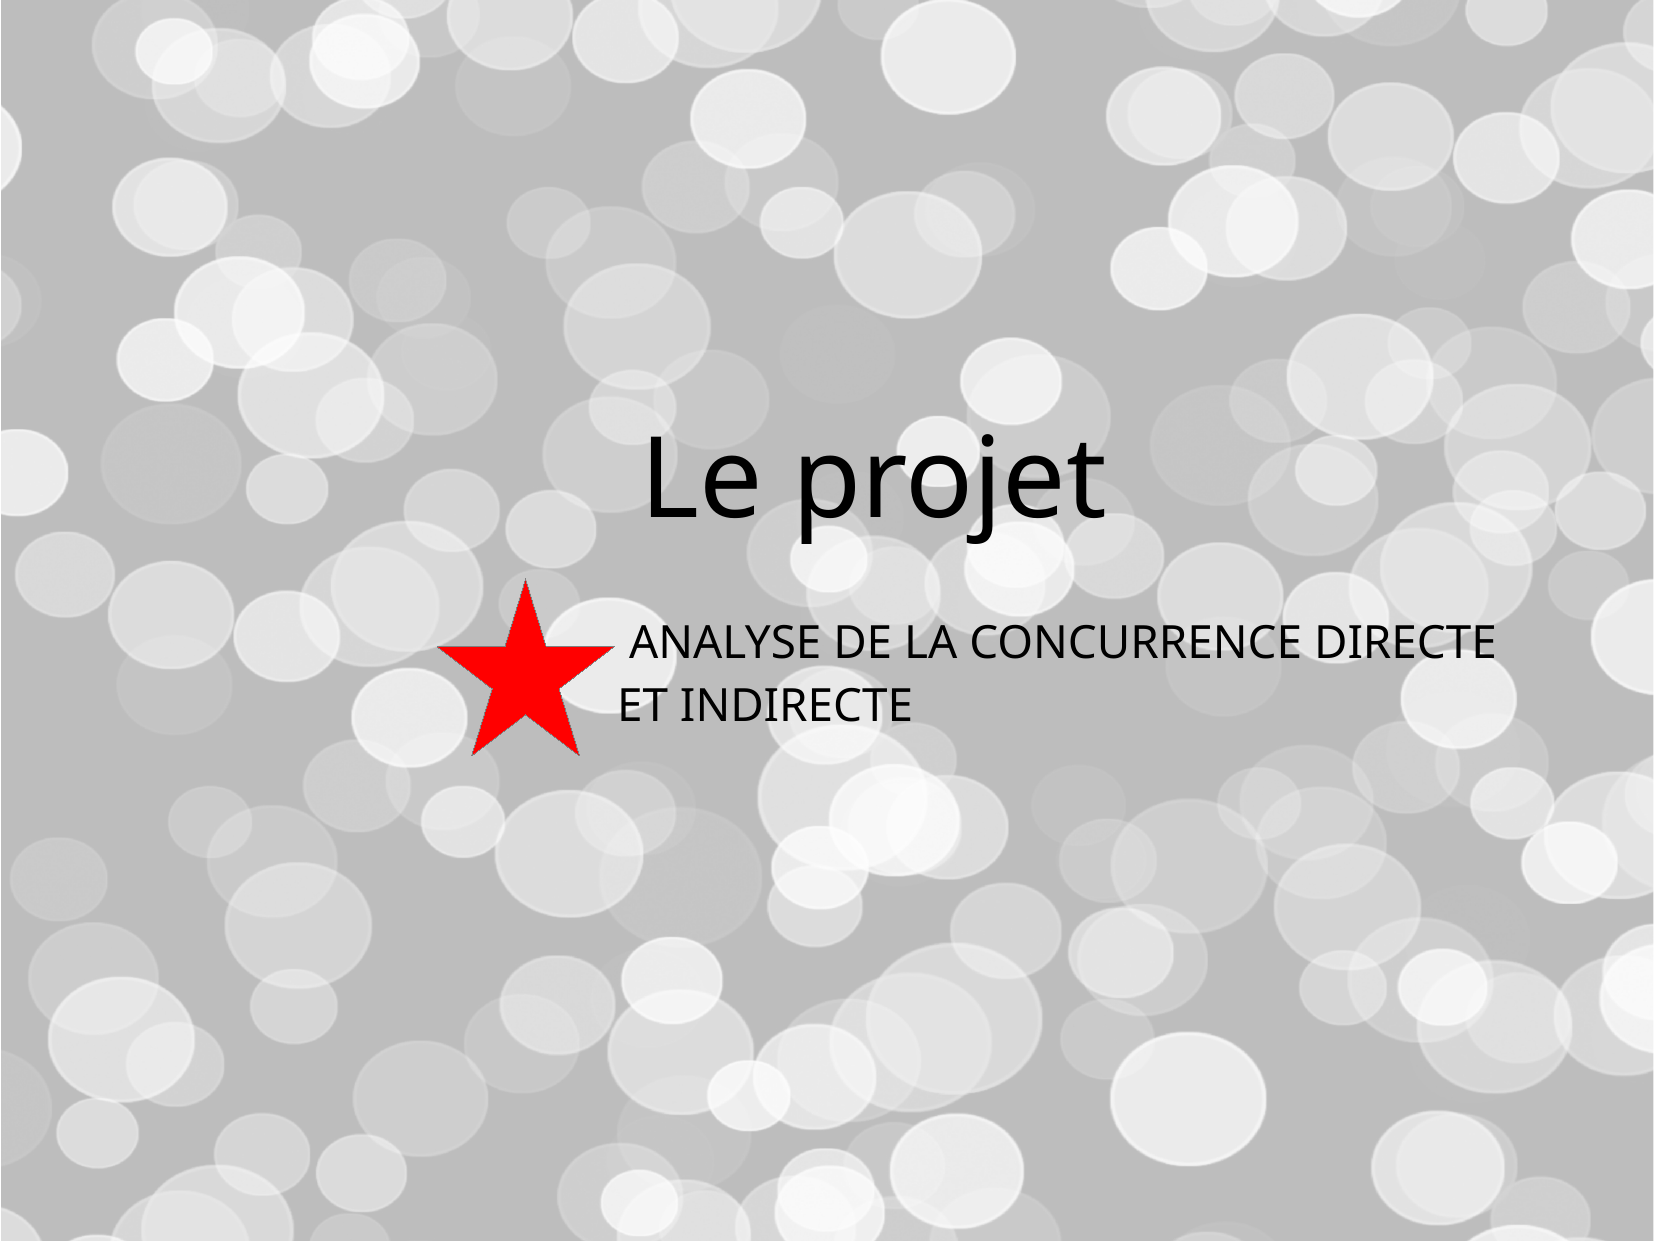

Le projet
 ANALYSE DE LA CONCURRENCE DIRECTE ET INDIRECTE